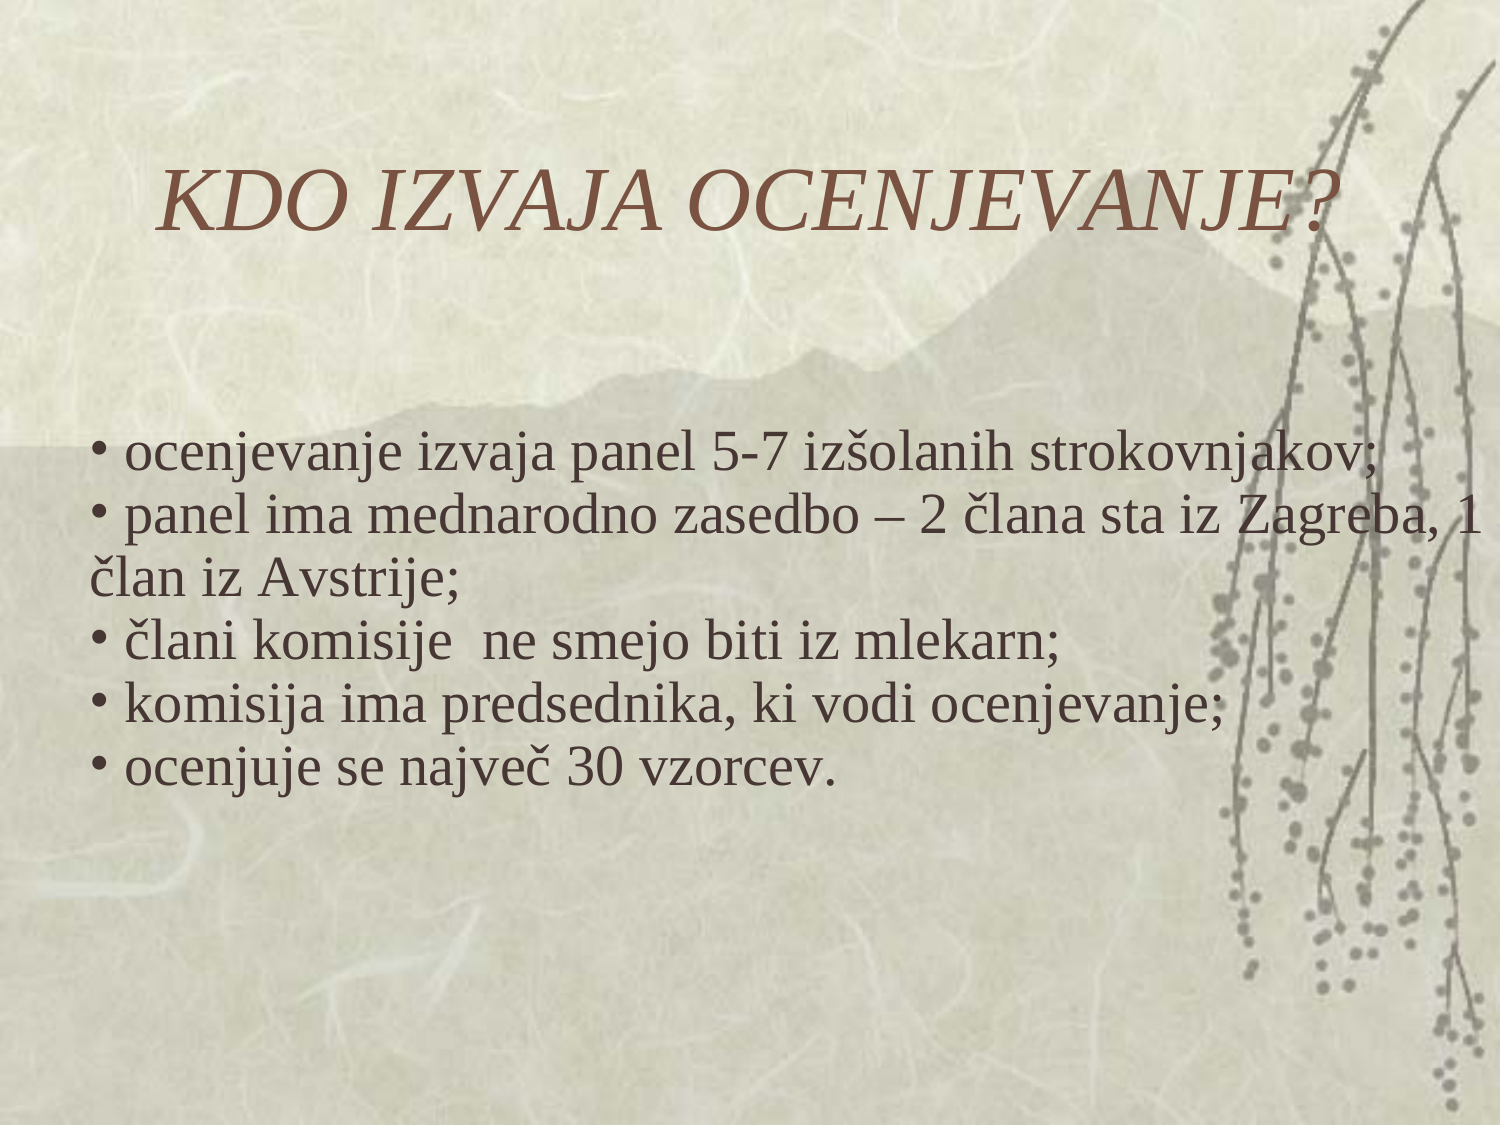

# KDO IZVAJA OCENJEVANJE?
 ocenjevanje izvaja panel 5-7 izšolanih strokovnjakov;
 panel ima mednarodno zasedbo – 2 člana sta iz Zagreba, 1 član iz Avstrije;
 člani komisije ne smejo biti iz mlekarn;
 komisija ima predsednika, ki vodi ocenjevanje;
 ocenjuje se največ 30 vzorcev.